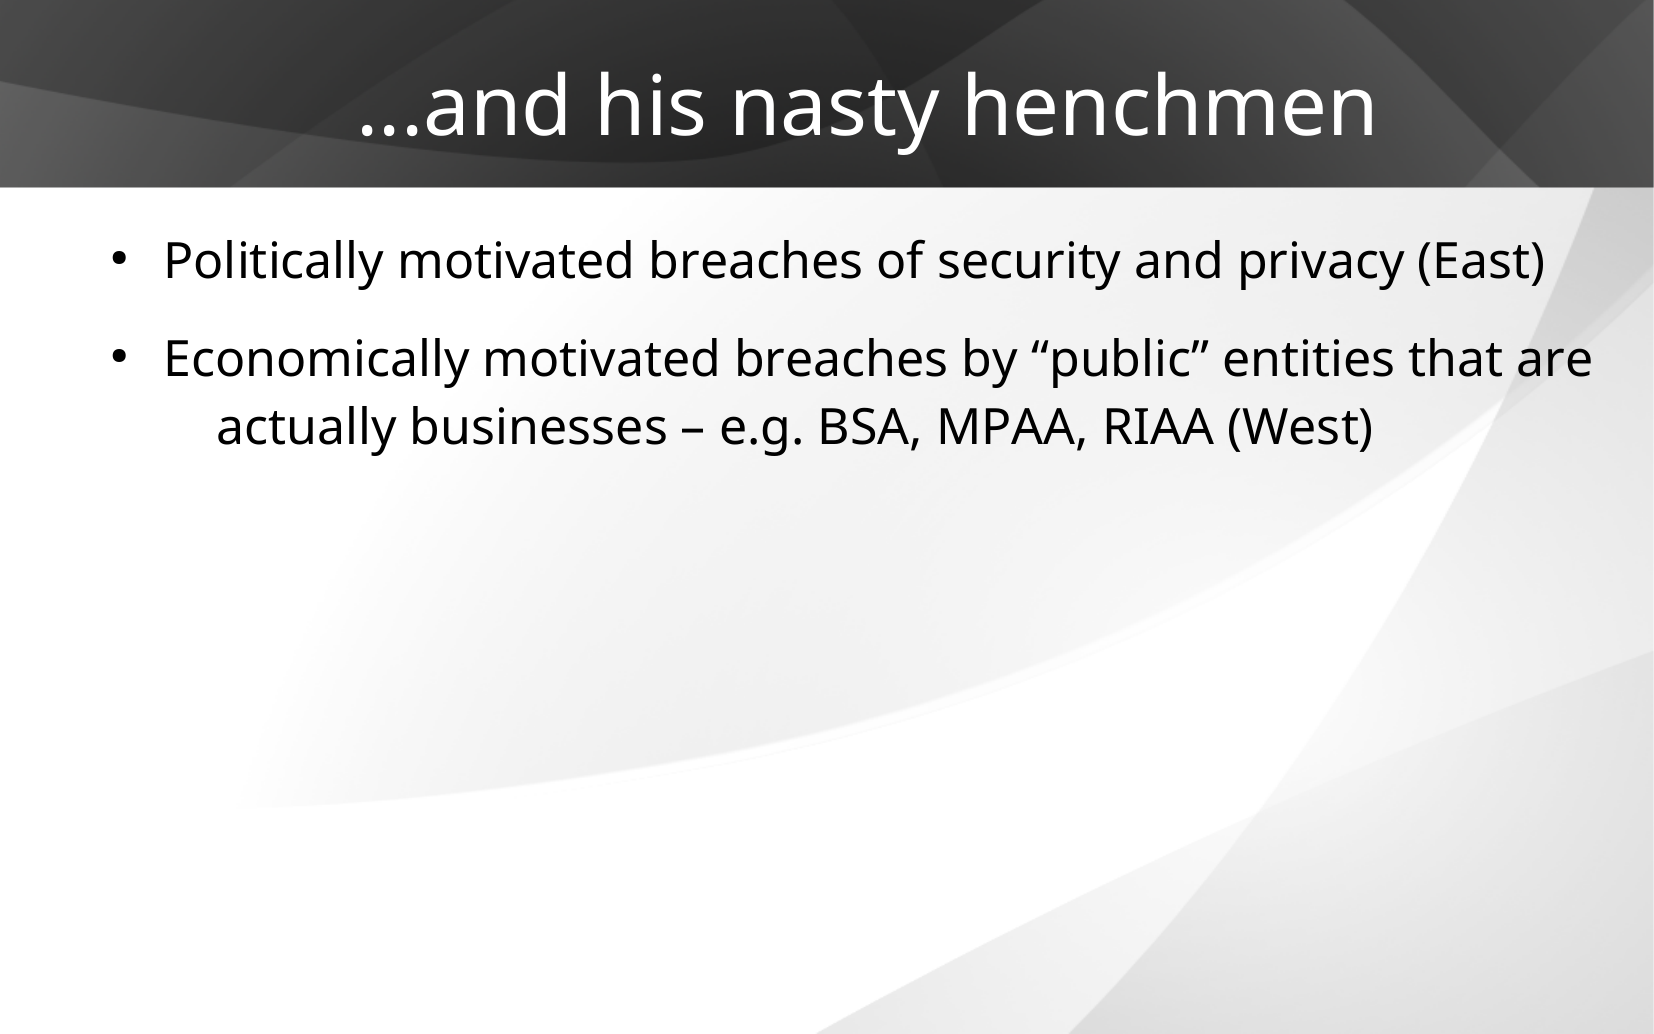

# ...and his nasty henchmen
Politically motivated breaches of security and privacy (East)
Economically motivated breaches by “public” entities that are actually businesses – e.g. BSA, MPAA, RIAA (West)